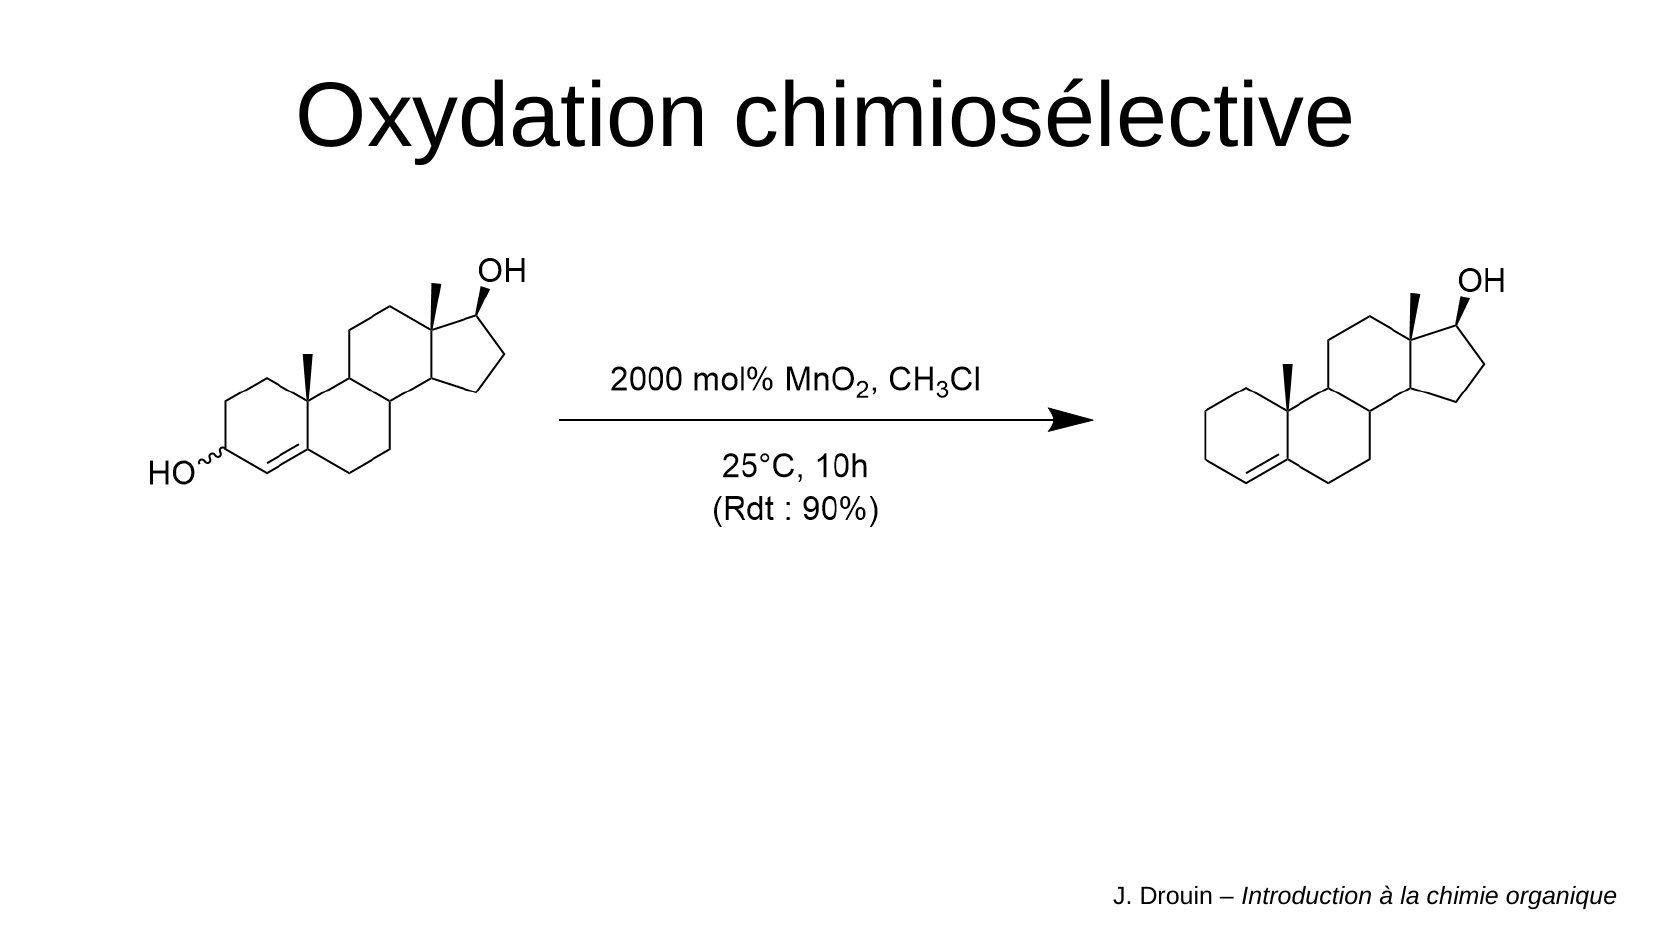

# Oxydation chimiosélective
J. Drouin – Introduction à la chimie organique